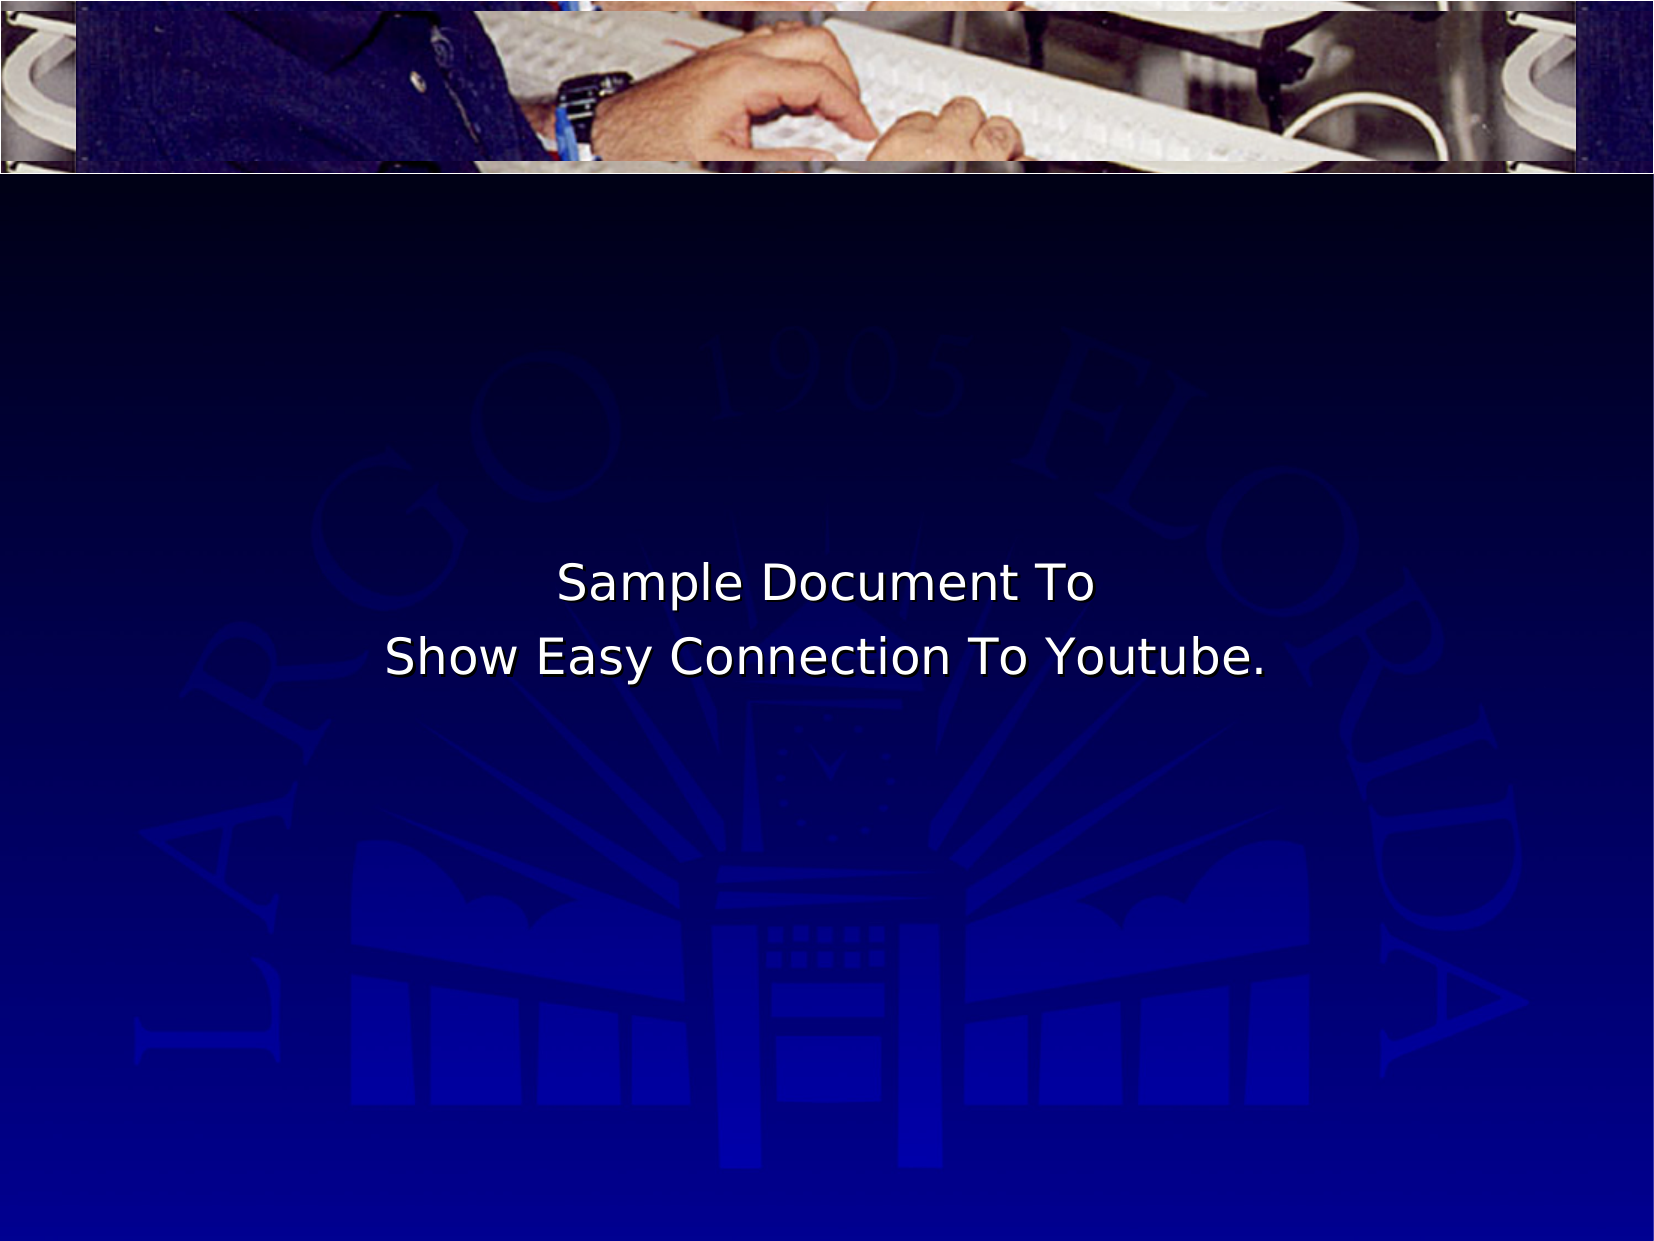

Sample Document To
Show Easy Connection To Youtube.
#